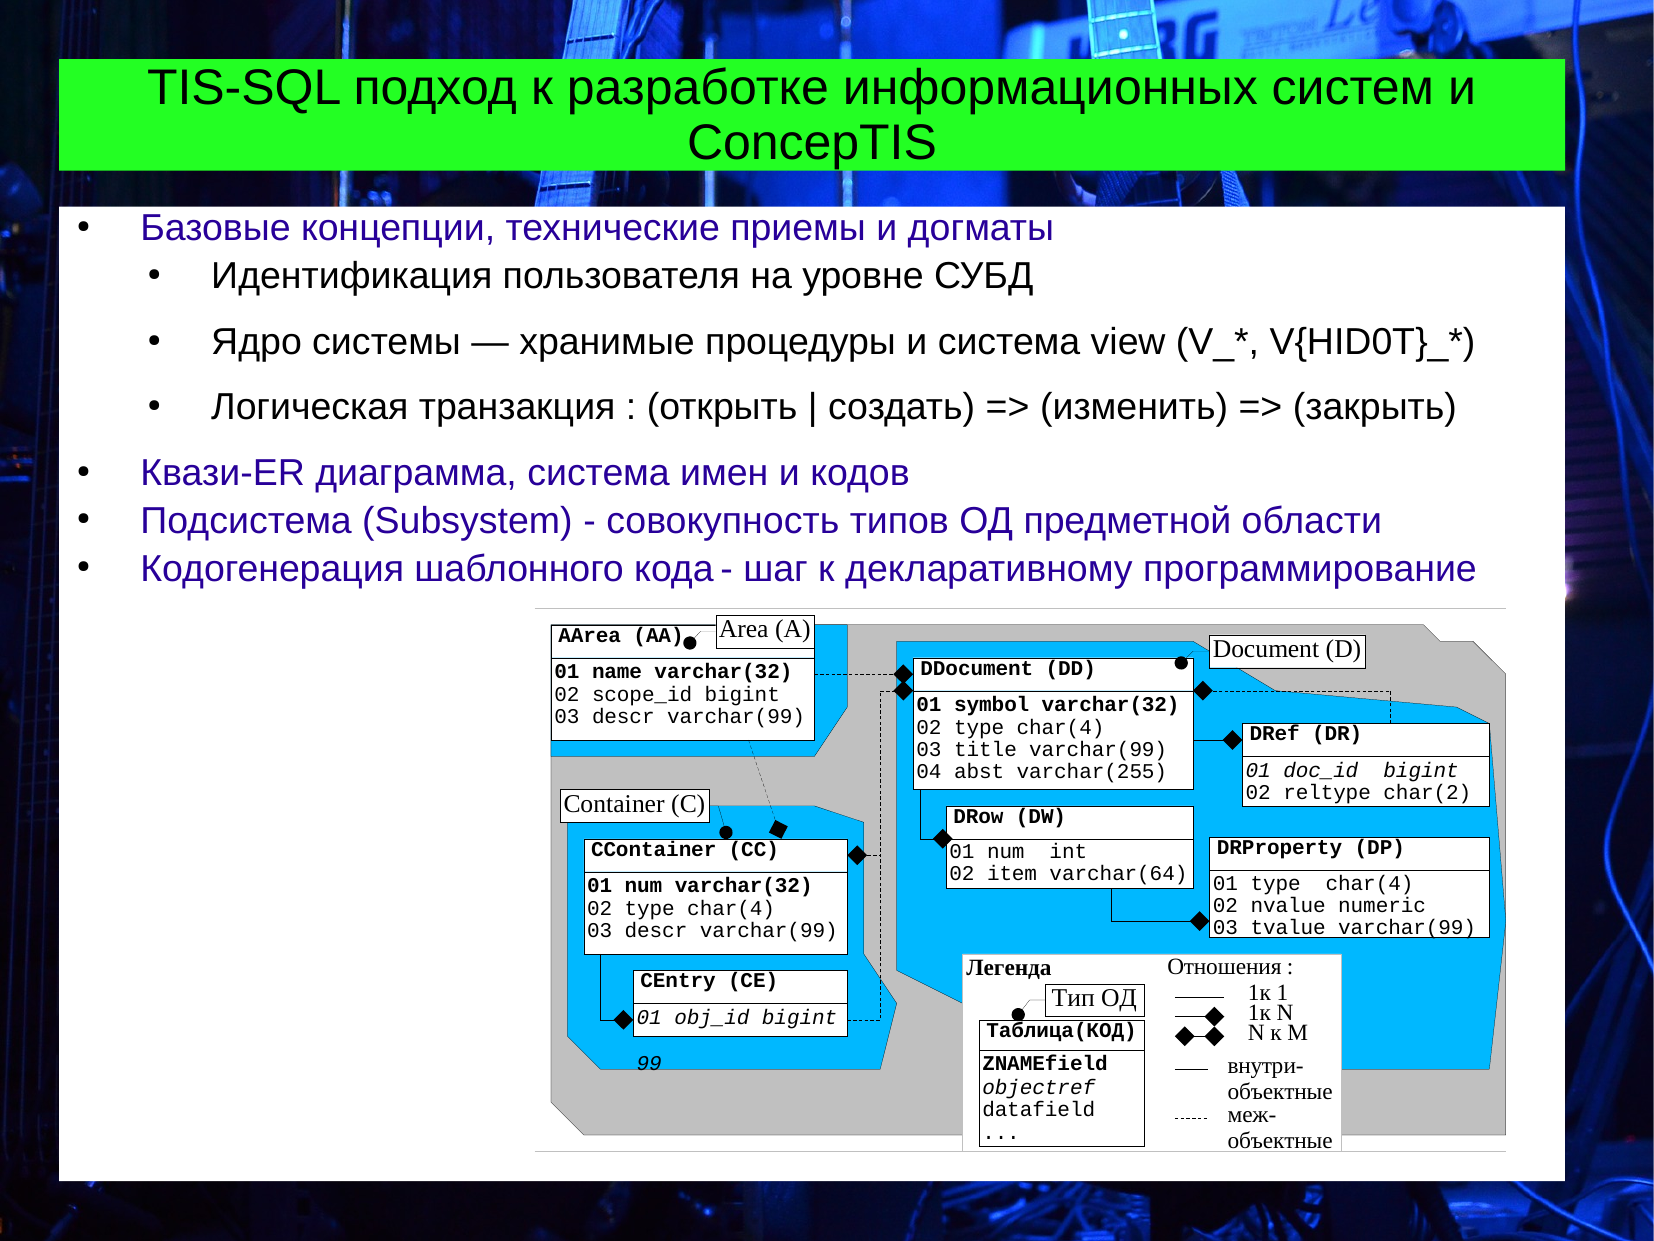

# TIS-SQL подход к разработке информационных систем и ConcepTIS
 Базовые концепции, технические приемы и догматы
 Идентификация пользователя на уровне СУБД
 Ядро системы — хранимые процедуры и система view (V_*, V{HID0T}_*)
 Логическая транзакция : (открыть | создать) => (изменить) => (закрыть)
 Квази-ER диаграмма, система имен и кодов
 Подсистема (Subsystem)	 - совокупность типов ОД предметной области
 Кодогенерация шаблонного кода	- шаг к декларативному программирование